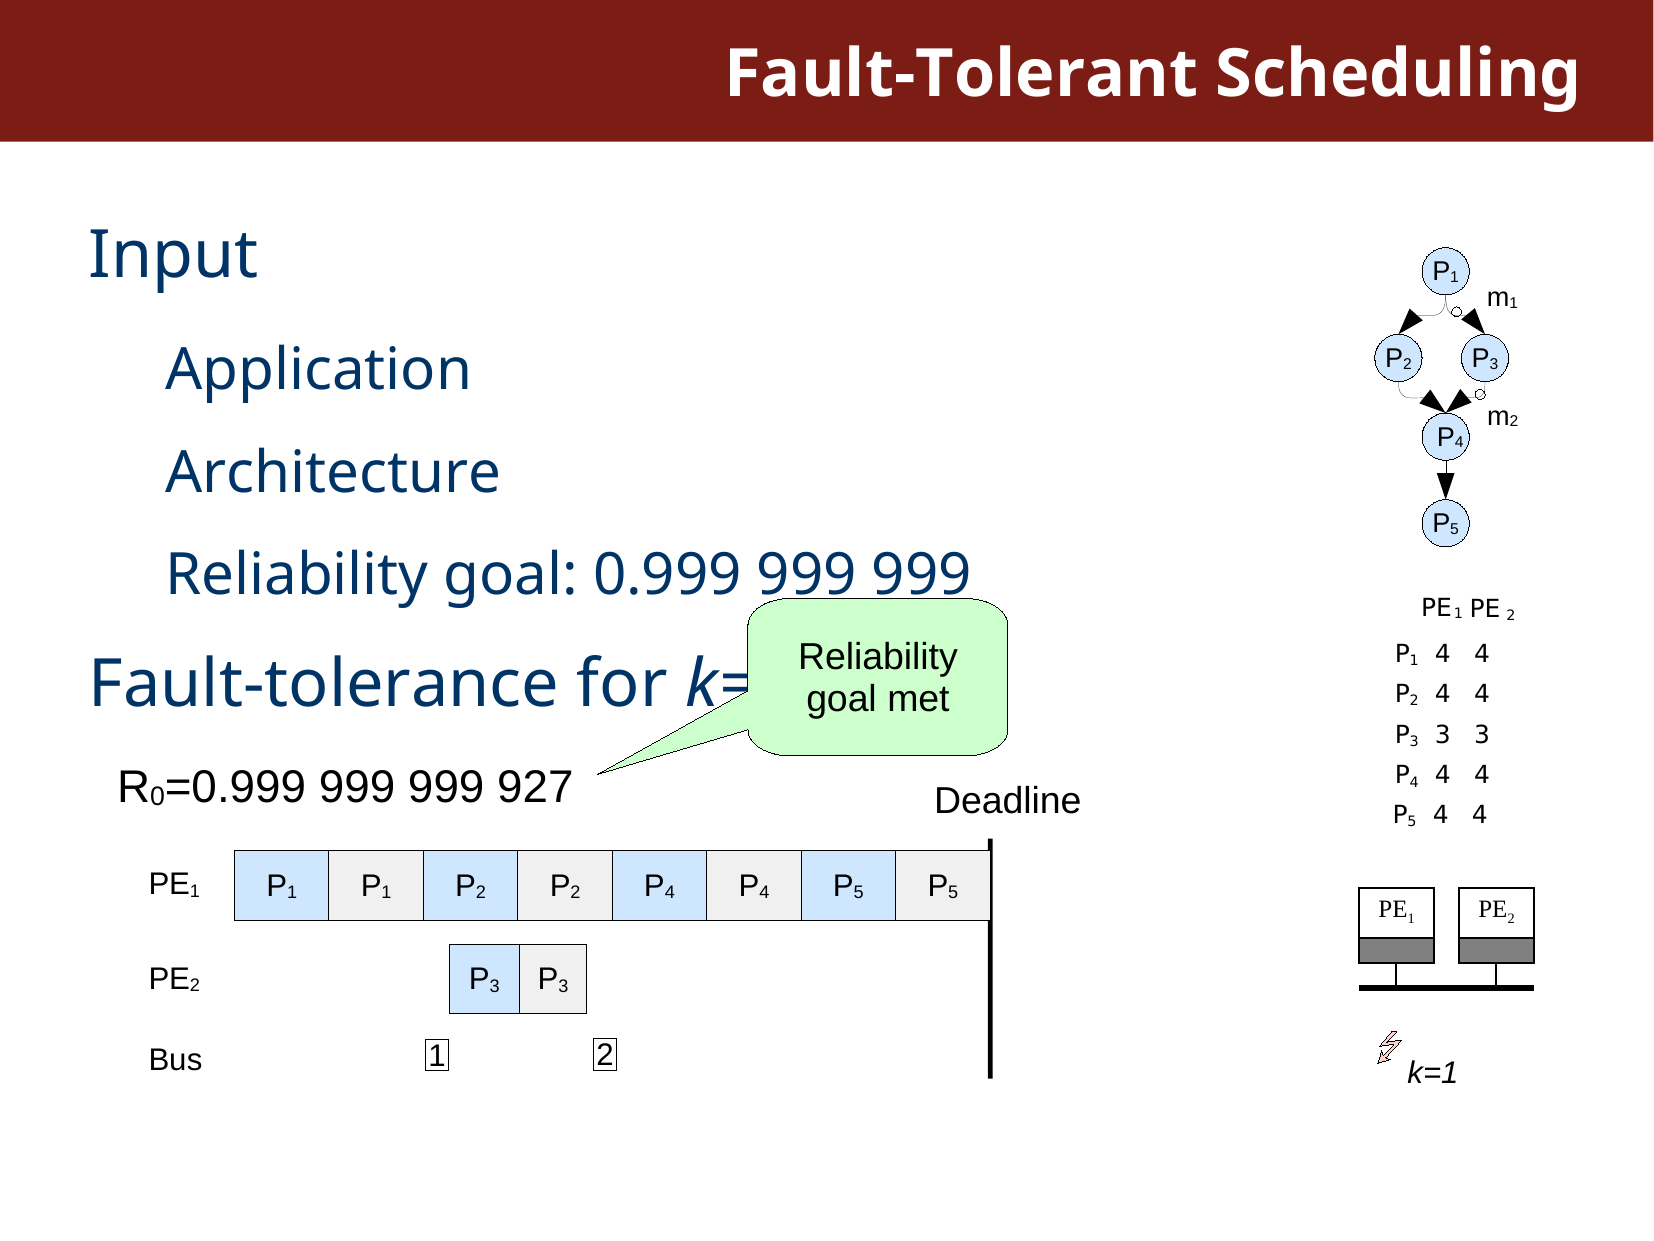

# Fault-Tolerant Scheduling
Input
Application
Architecture
Reliability goal: 0.999 999 999
Fault-tolerance for k=1 faults
P1
m1
P2
P3
m2
P4
P5
PE
PE
1
Reliability goal met
2
P
4
4
1
P
4
4
2
P
3
3
3
R0=0.999 999 999 927
P
4
4
Deadline
PE1
P1
P1
P2
P2
P4
P4
P5
P5
PE2
P3
P3
Bus
2
1
4
P
4
4
5
PE1
PE2
k=1